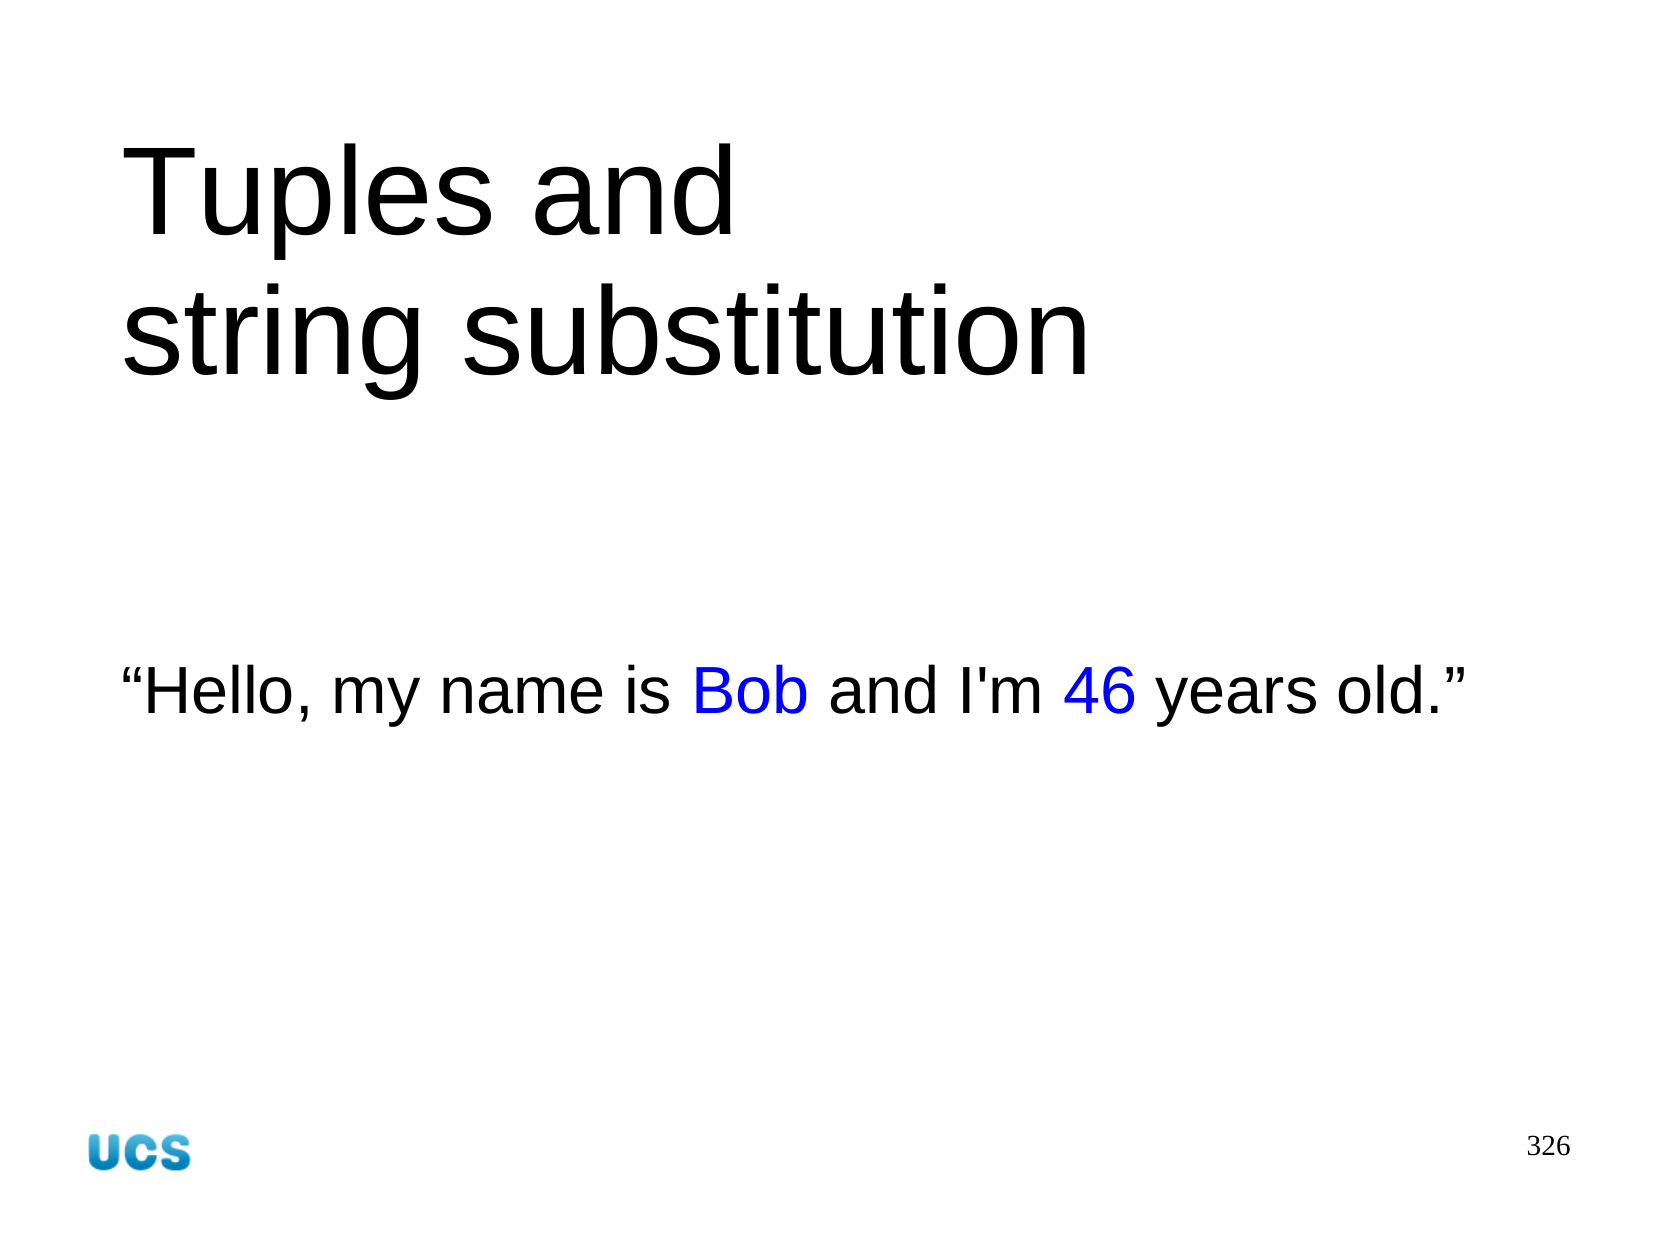

Tuples and
string substitution
“Hello, my name is Bob and I'm 46 years old.”
326